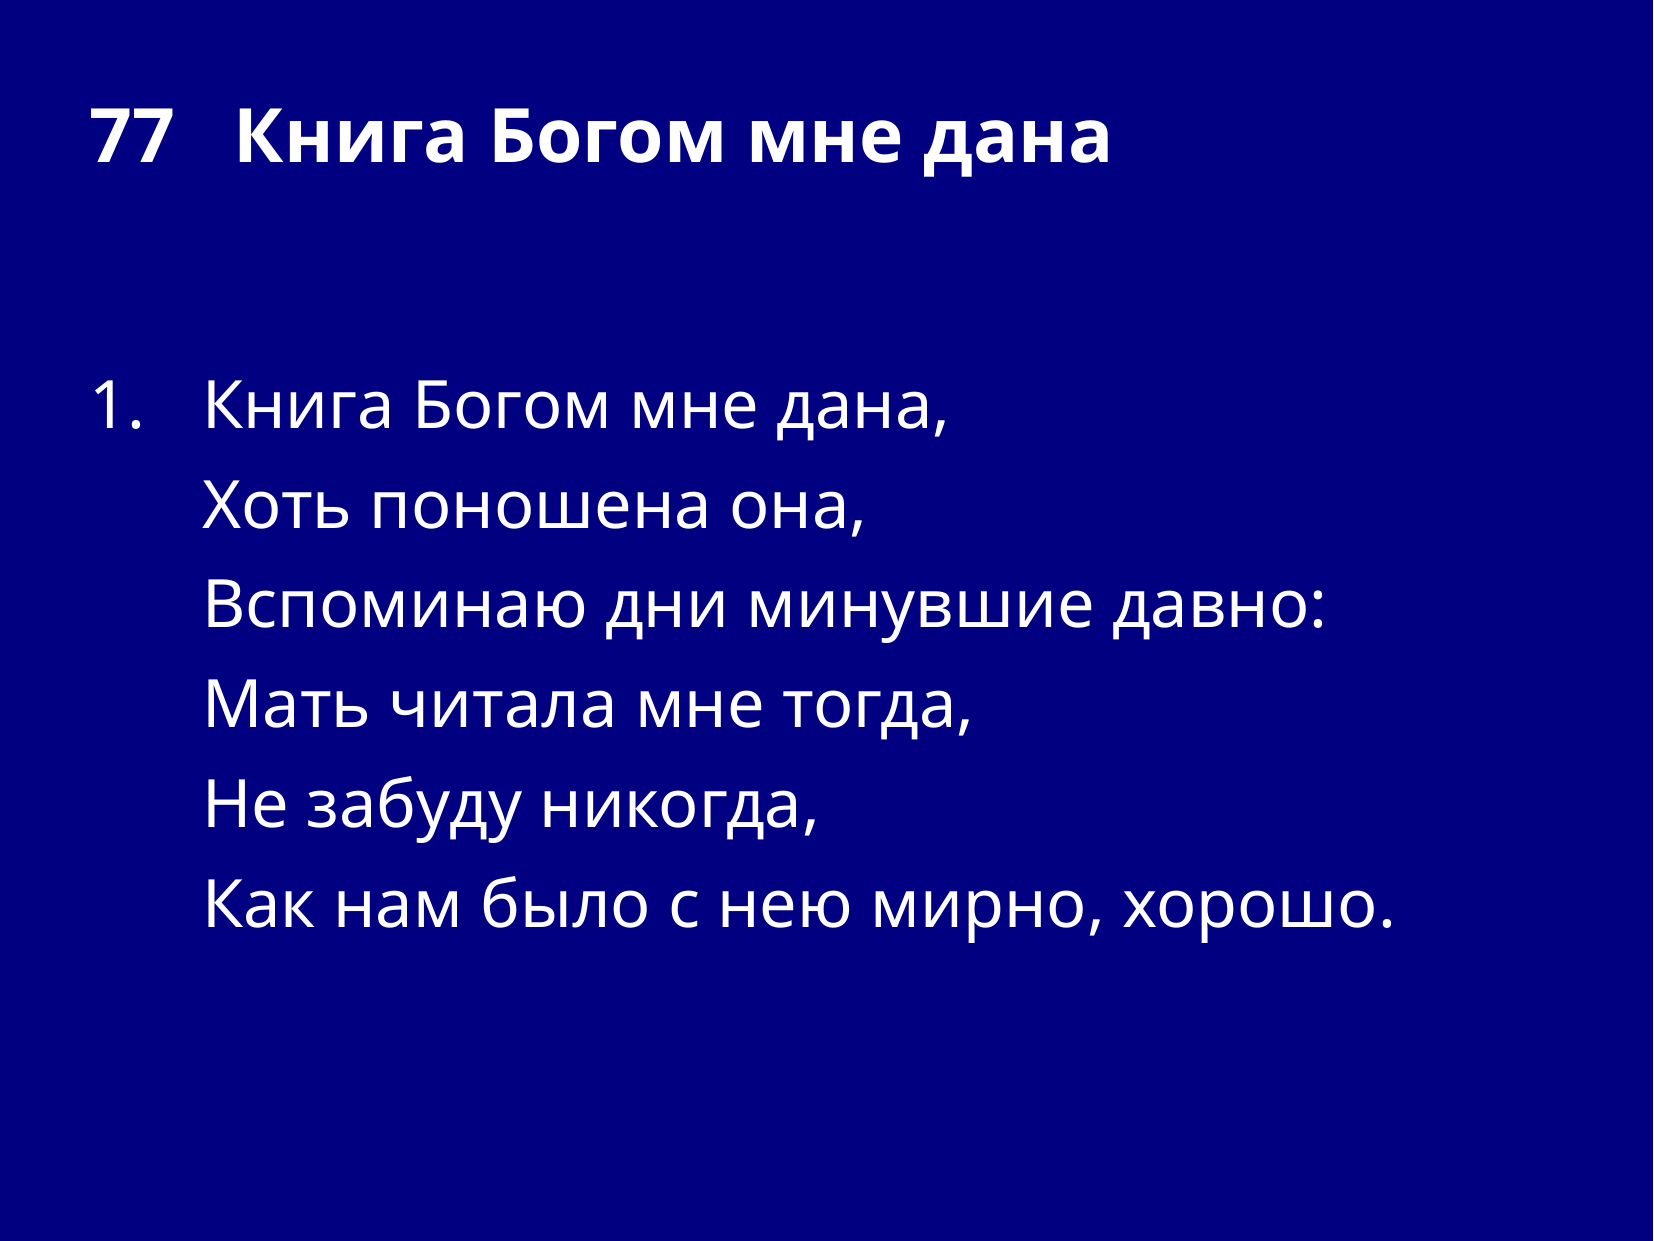

77 Книга Богом мне дана
1.	Книга Богом мне дана,
	Хоть поношена она,
	Вспоминаю дни минувшие давно:
	Мать читала мне тогда,
	Не забуду никогда,
	Как нам было с нею мирно, хорошо.